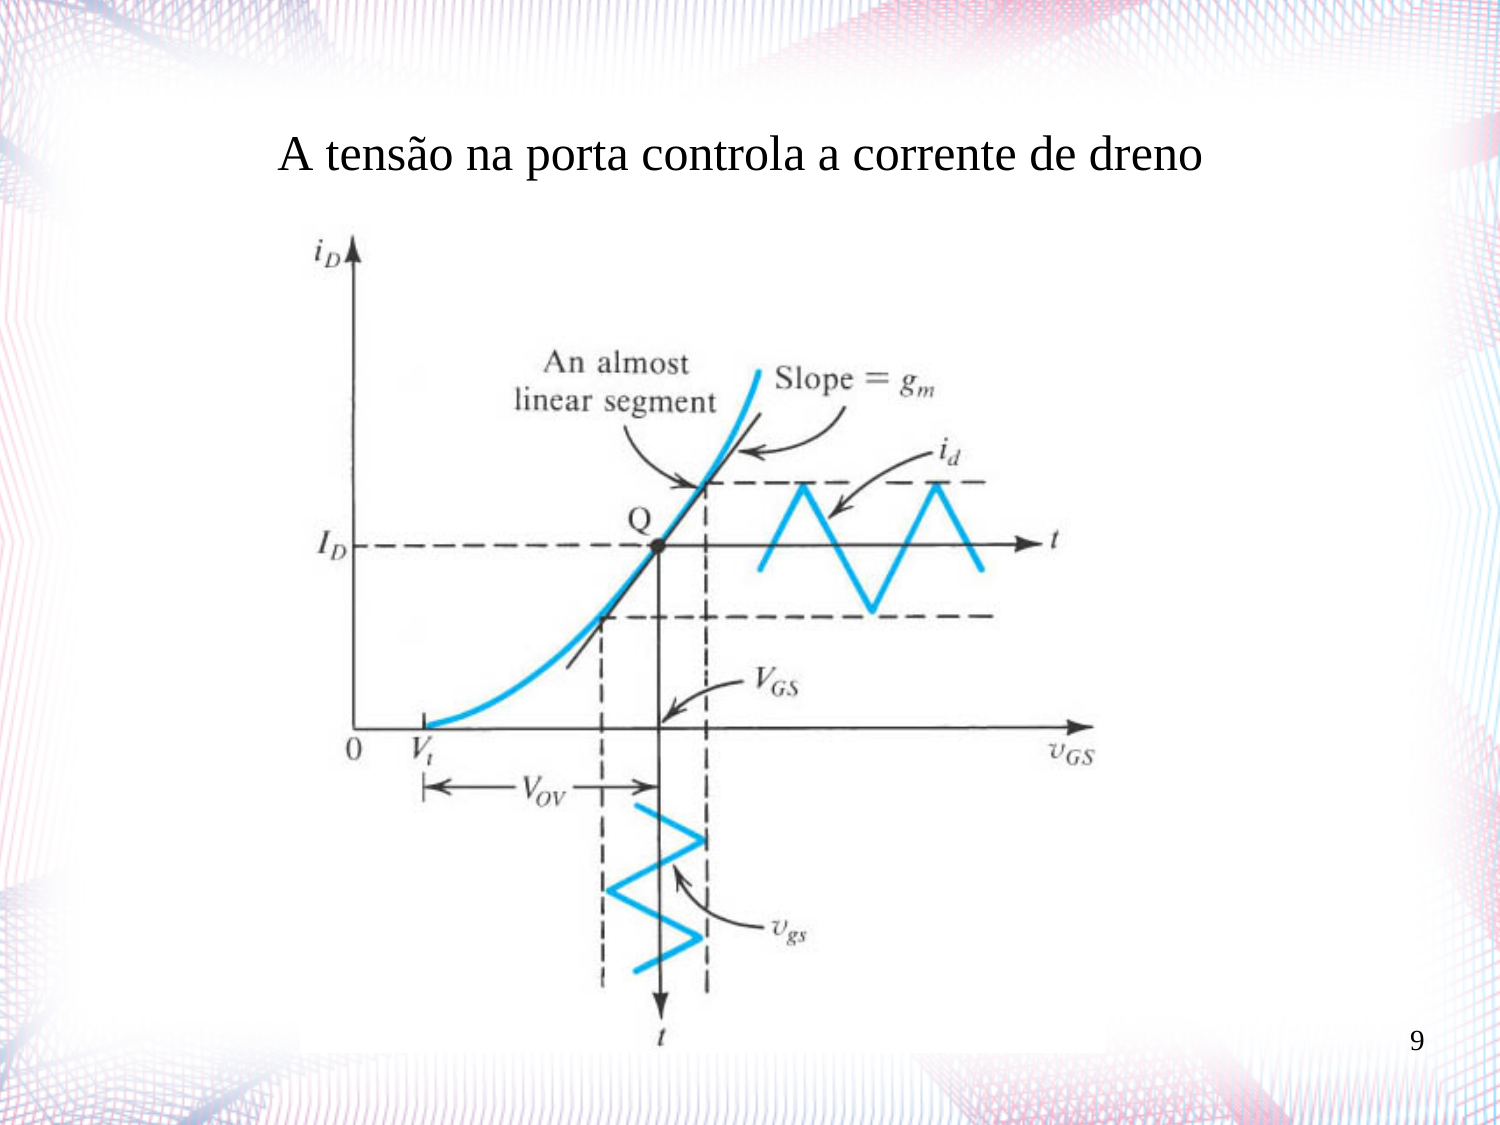

A tensão na porta controla a corrente de dreno
9